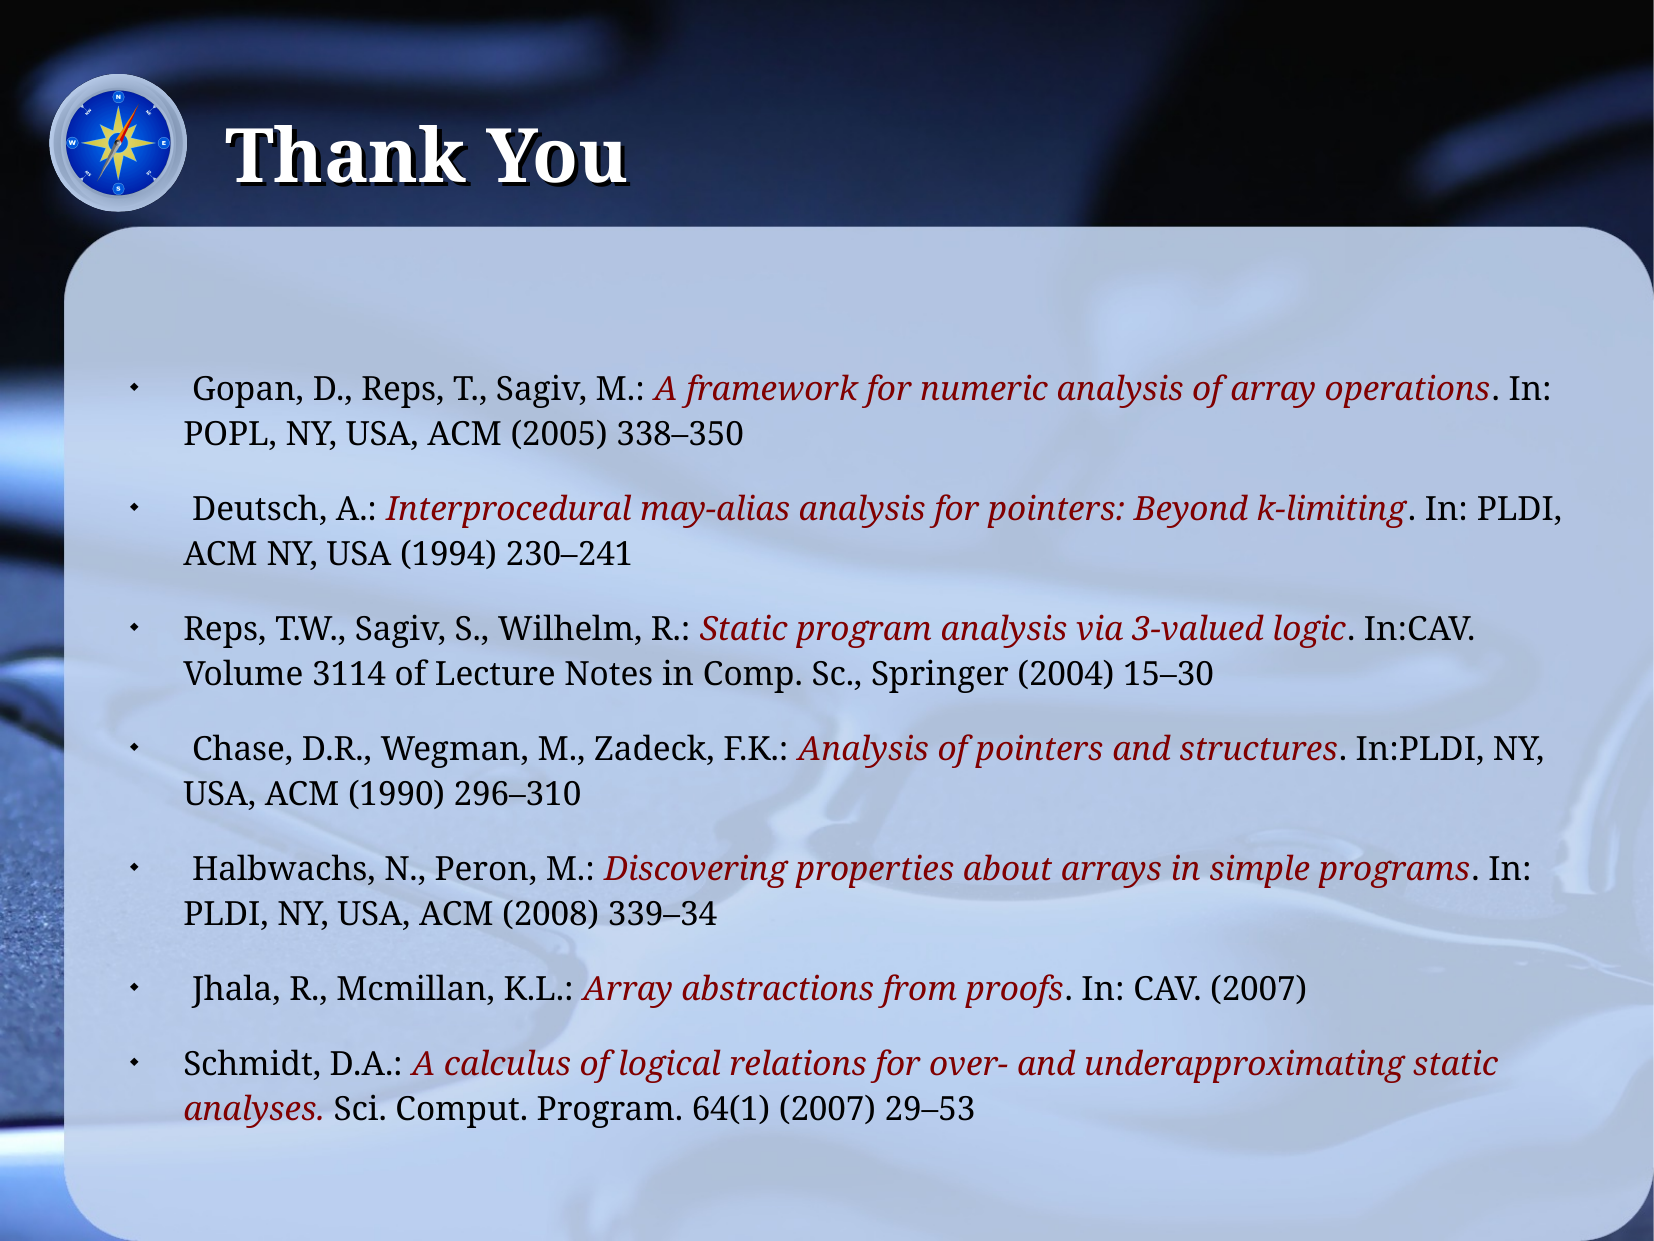

# Thank You
 Gopan, D., Reps, T., Sagiv, M.: A framework for numeric analysis of array operations. In: POPL, NY, USA, ACM (2005) 338–350
 Deutsch, A.: Interprocedural may-alias analysis for pointers: Beyond k-limiting. In: PLDI, ACM NY, USA (1994) 230–241
Reps, T.W., Sagiv, S., Wilhelm, R.: Static program analysis via 3-valued logic. In:CAV. Volume 3114 of Lecture Notes in Comp. Sc., Springer (2004) 15–30
 Chase, D.R., Wegman, M., Zadeck, F.K.: Analysis of pointers and structures. In:PLDI, NY, USA, ACM (1990) 296–310
 Halbwachs, N., Peron, M.: Discovering properties about arrays in simple programs. In: PLDI, NY, USA, ACM (2008) 339–34
 Jhala, R., Mcmillan, K.L.: Array abstractions from proofs. In: CAV. (2007)
Schmidt, D.A.: A calculus of logical relations for over- and underapproximating static analyses. Sci. Comput. Program. 64(1) (2007) 29–53